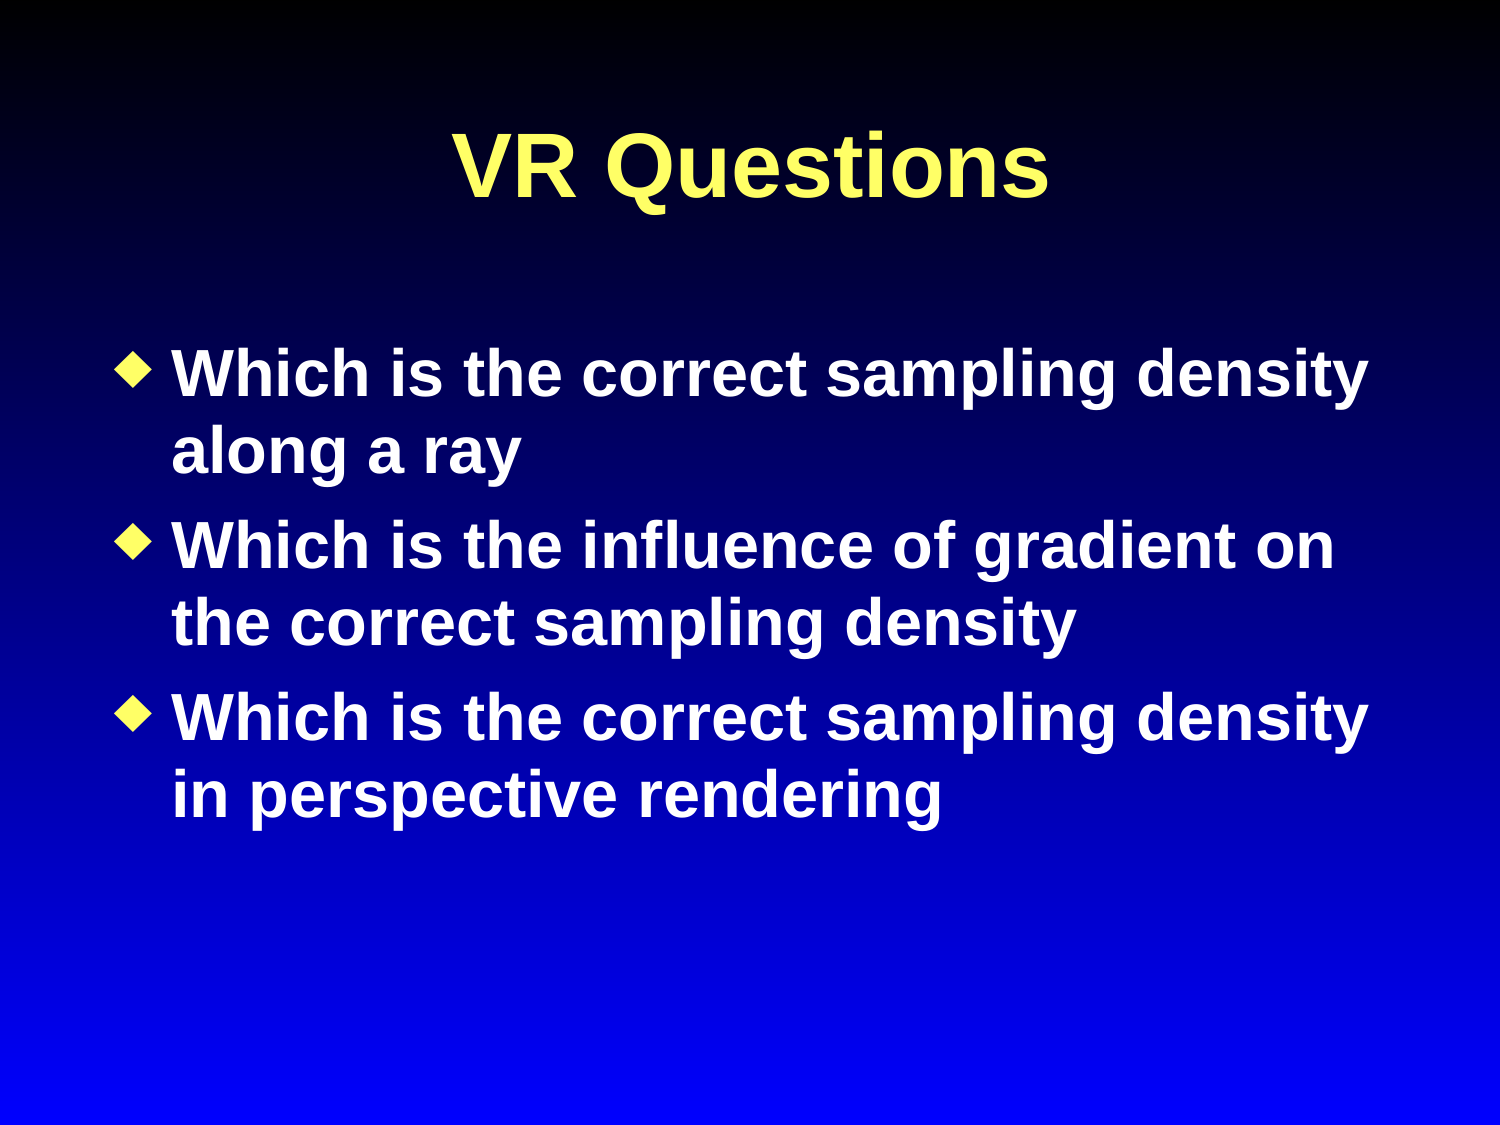

# VR Questions
Which is the correct sampling density along a ray
Which is the influence of gradient on the correct sampling density
Which is the correct sampling density in perspective rendering